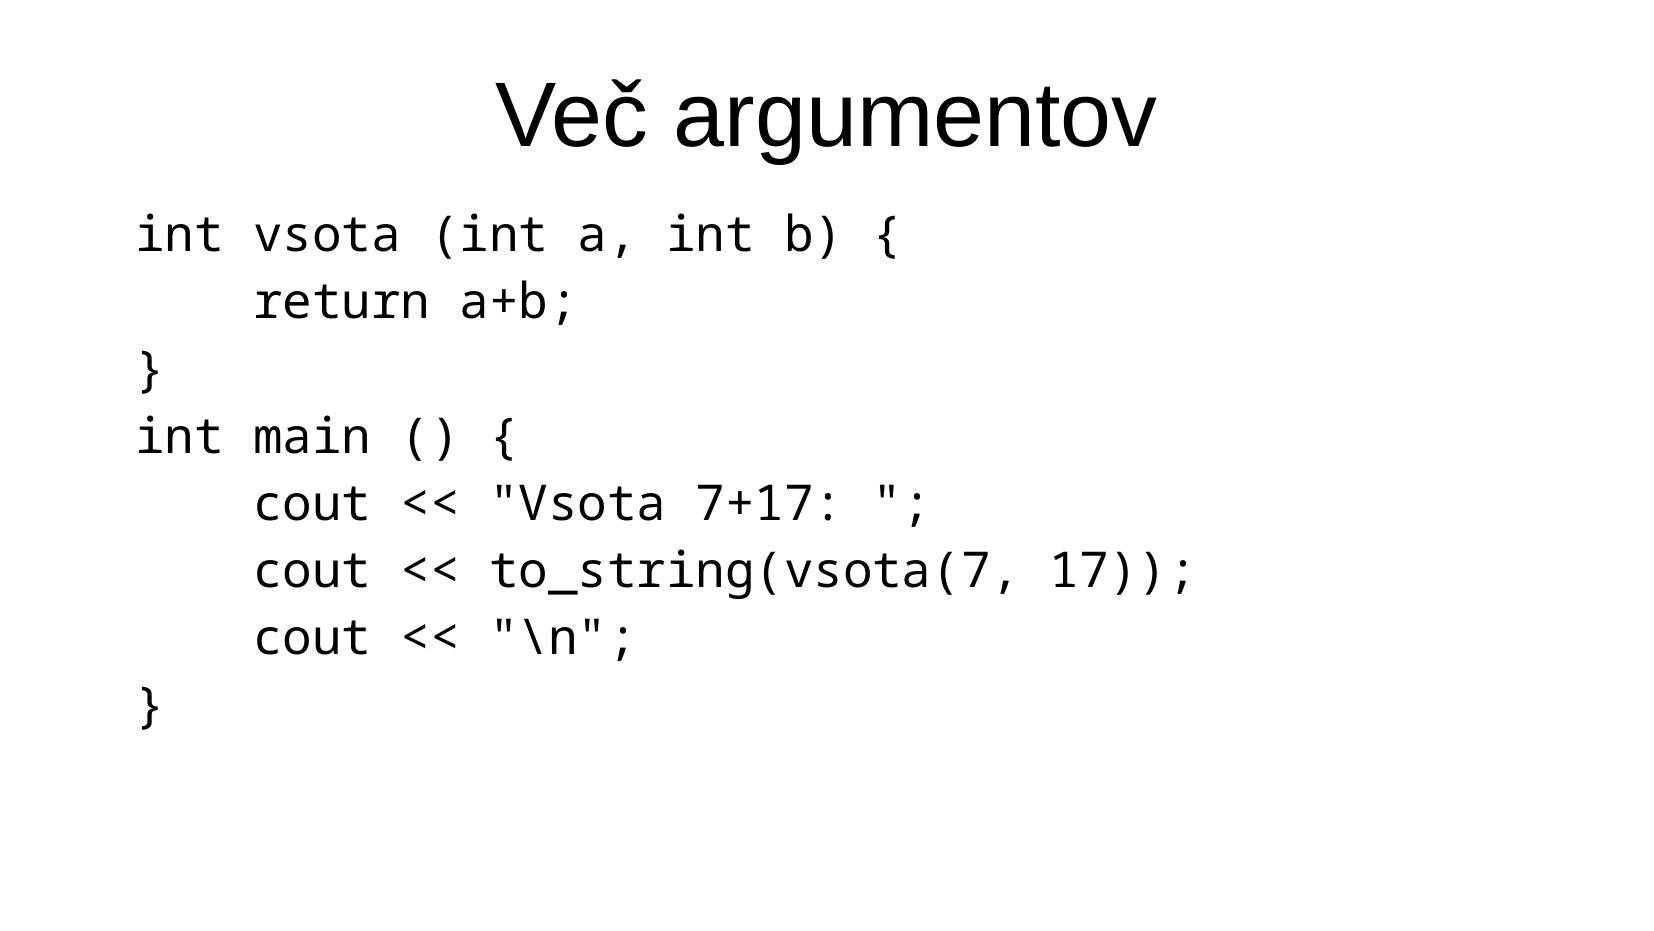

# Več argumentov
int vsota (int a, int b) {
 return a+b;
}
int main () {
 cout << "Vsota 7+17: ";
 cout << to_string(vsota(7, 17));
 cout << "\n";
}